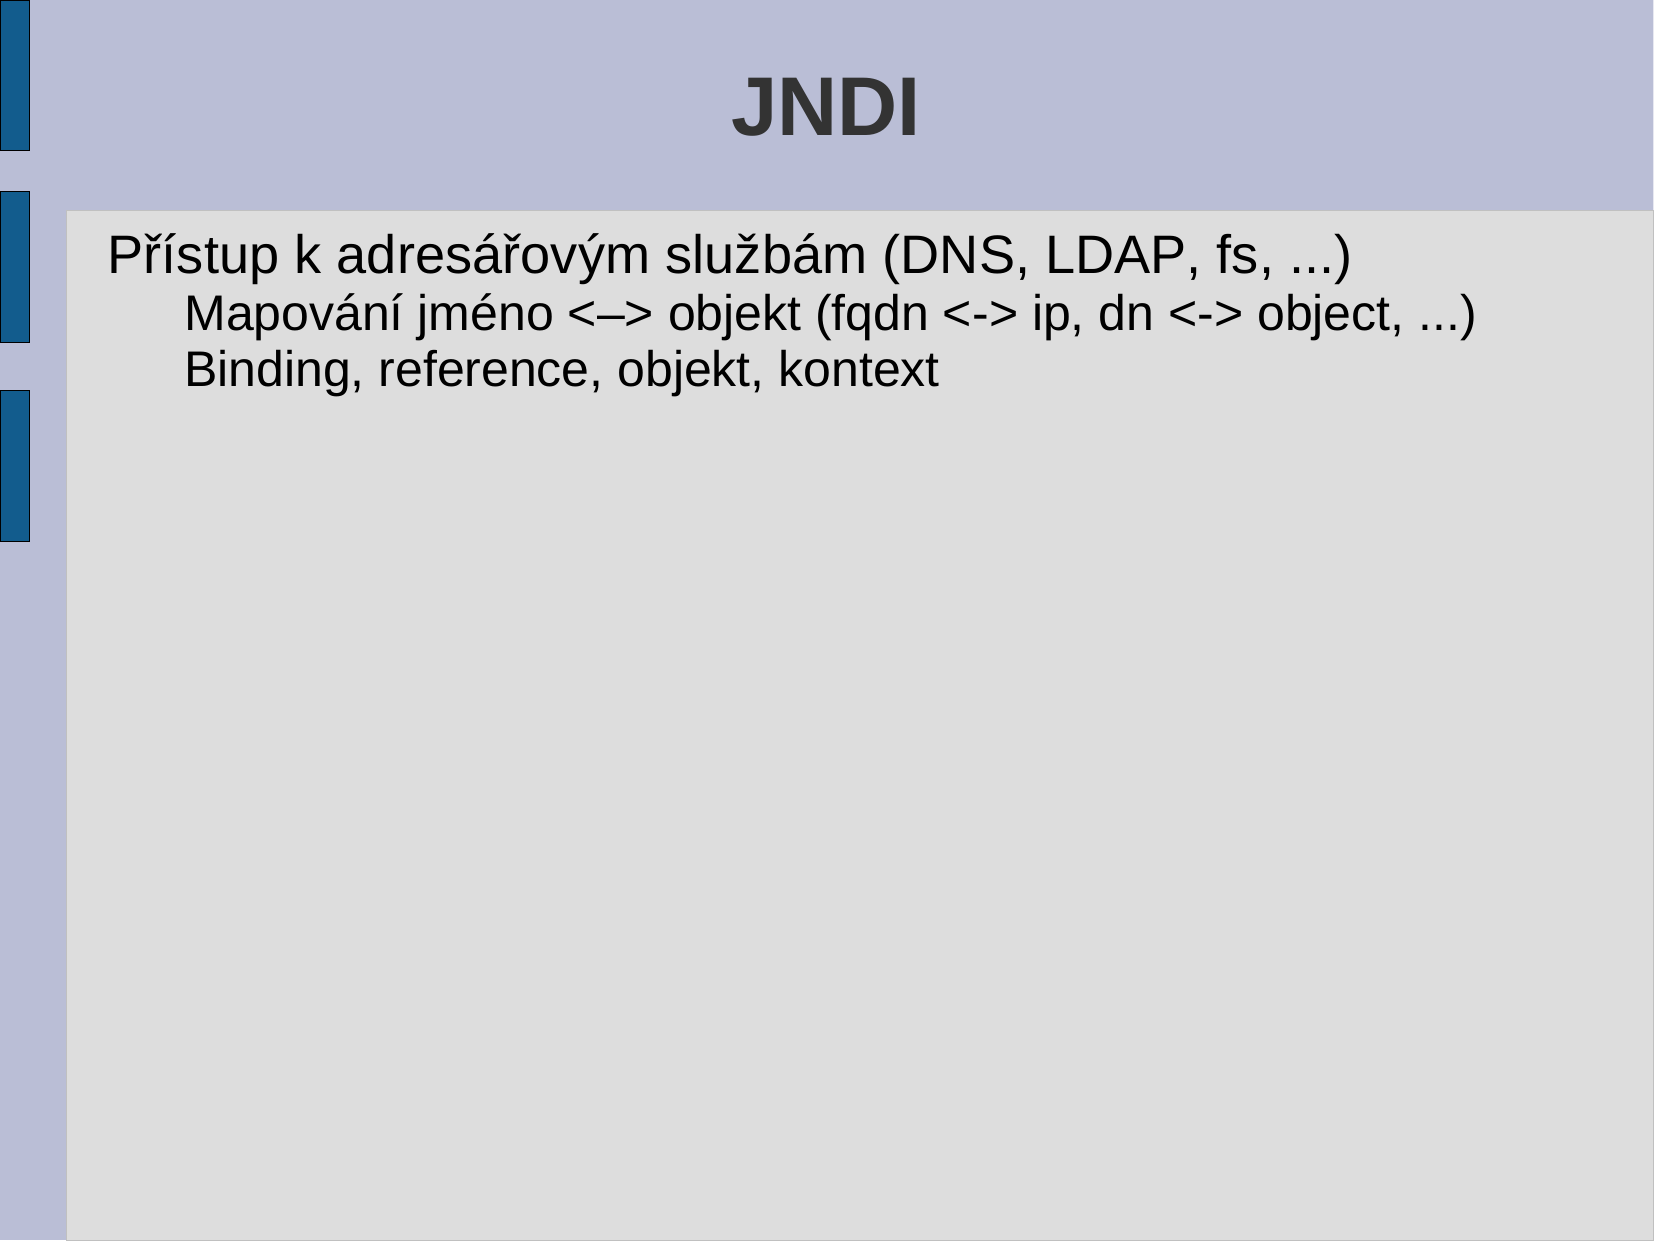

# JNDI
Přístup k adresářovým službám (DNS, LDAP, fs, ...)
Mapování jméno <–> objekt (fqdn <-> ip, dn <-> object, ...)
Binding, reference, objekt, kontext